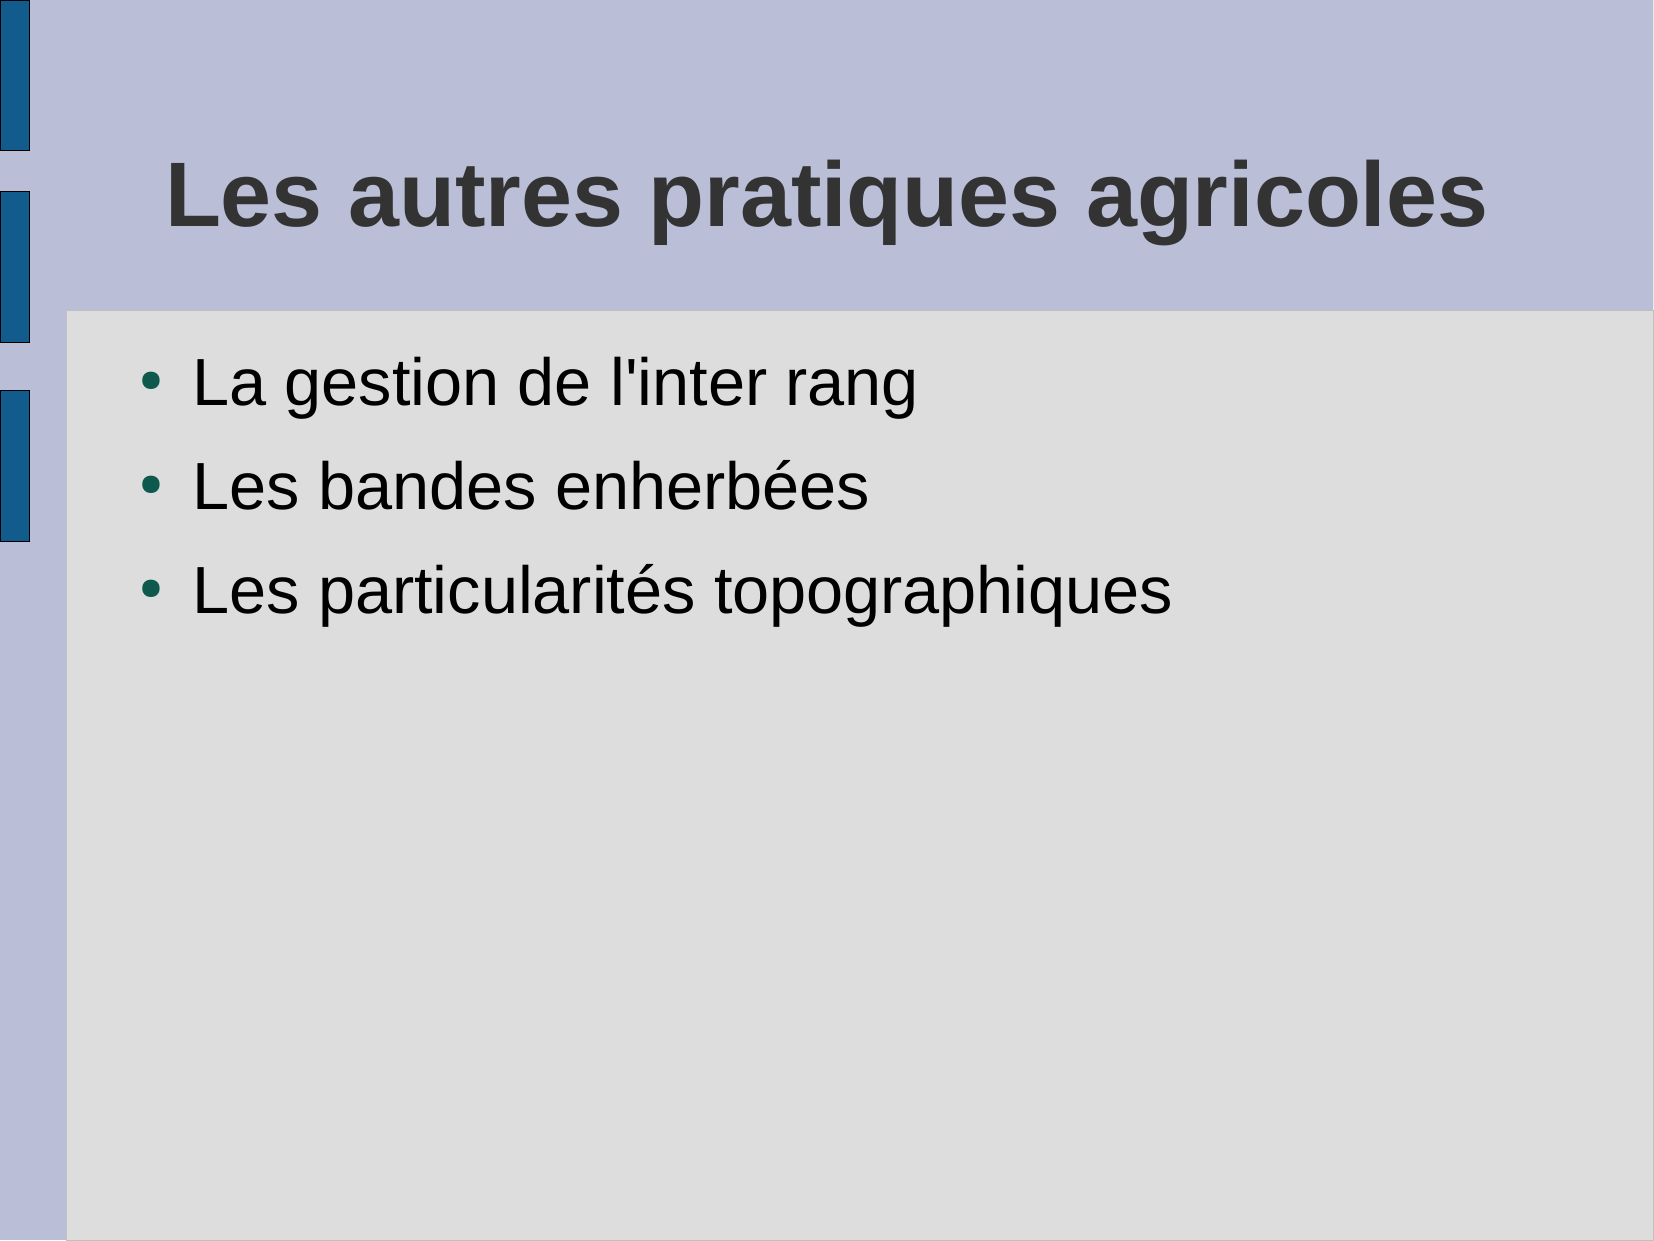

# Les autres pratiques agricoles
La gestion de l'inter rang
Les bandes enherbées
Les particularités topographiques